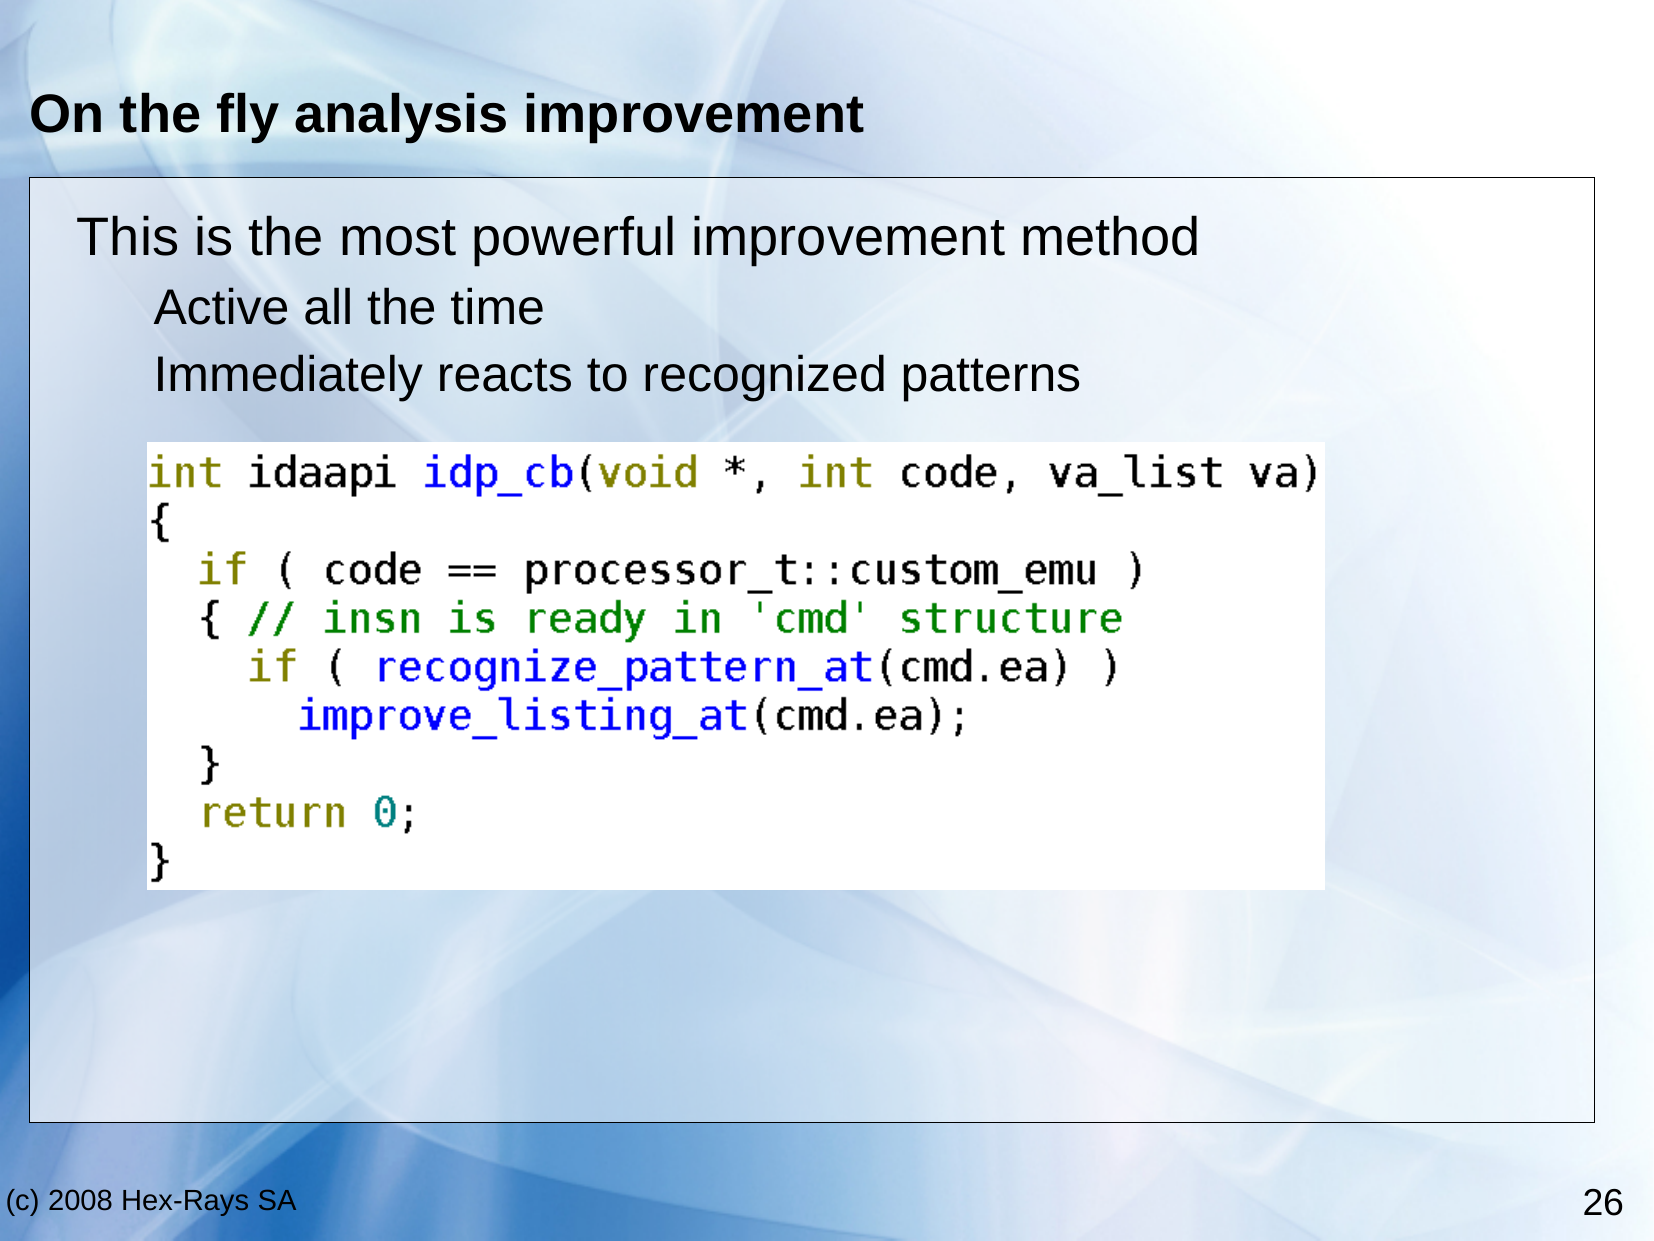

# On the fly analysis improvement
This is the most powerful improvement method
Active all the time
Immediately reacts to recognized patterns
26
(c) 2008 Hex-Rays SA